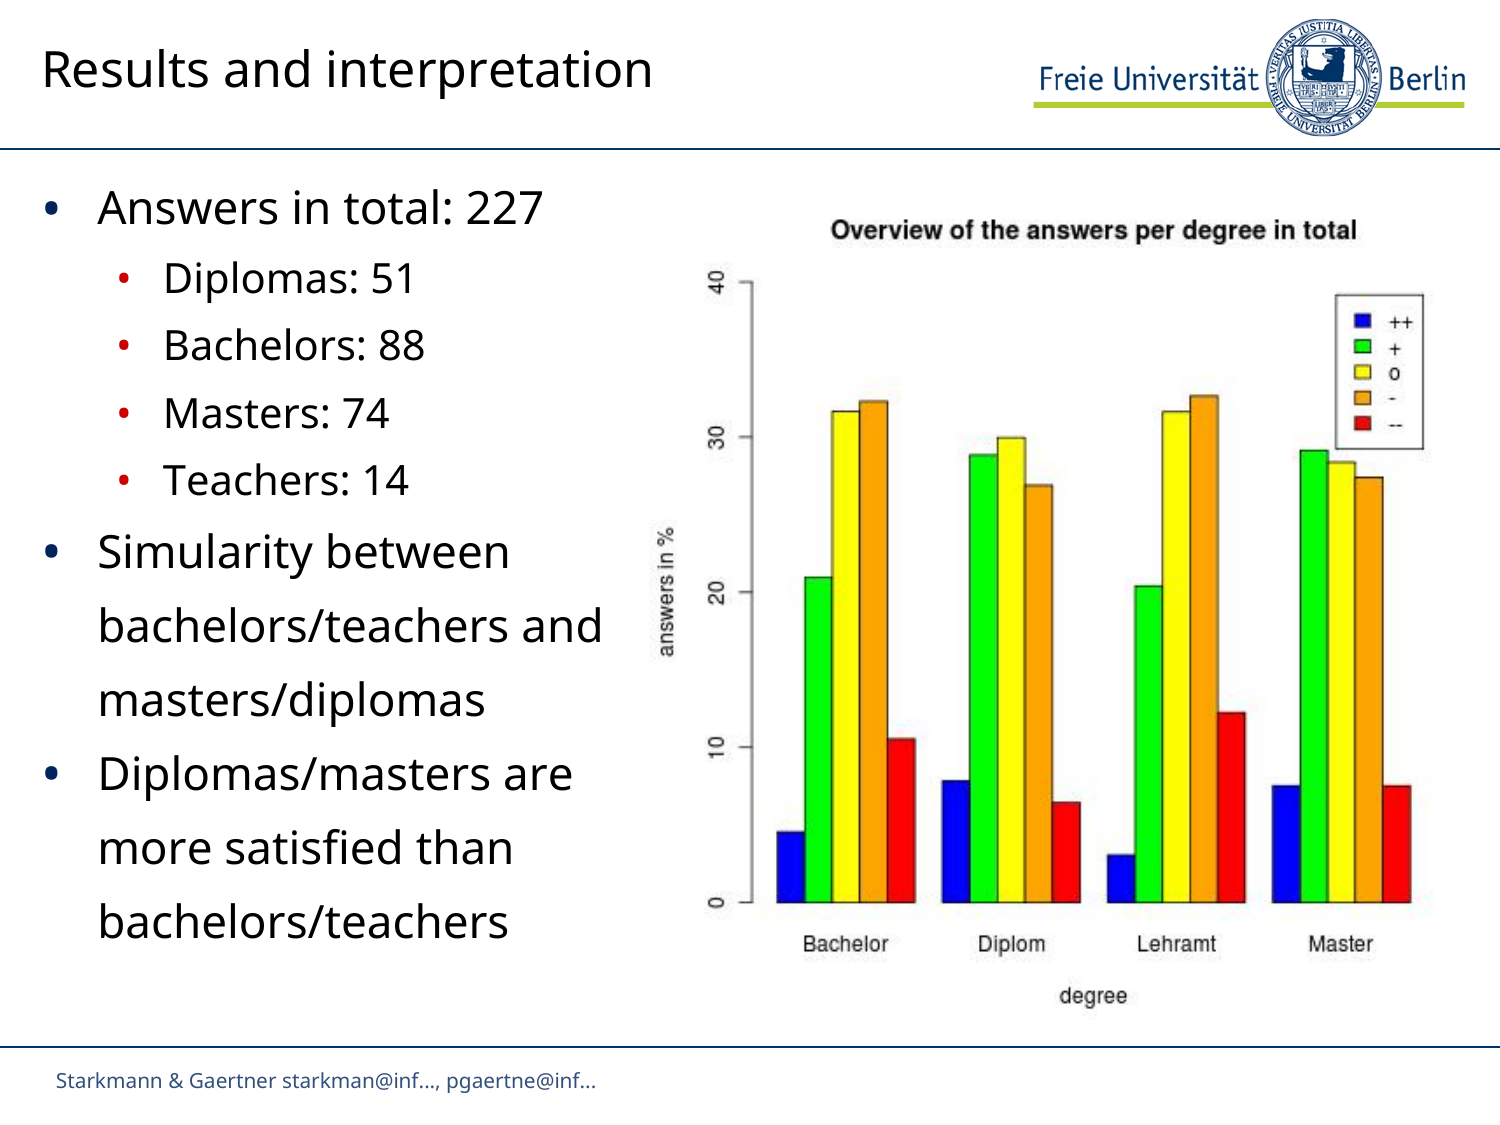

# Results and interpretation
Answers in total: 227
Diplomas: 51
Bachelors: 88
Masters: 74
Teachers: 14
Simularity between
bachelors/teachers and
masters/diplomas
Diplomas/masters are
more satisfied than
bachelors/teachers
Starkmann & Gaertner starkman@inf..., pgaertne@inf...